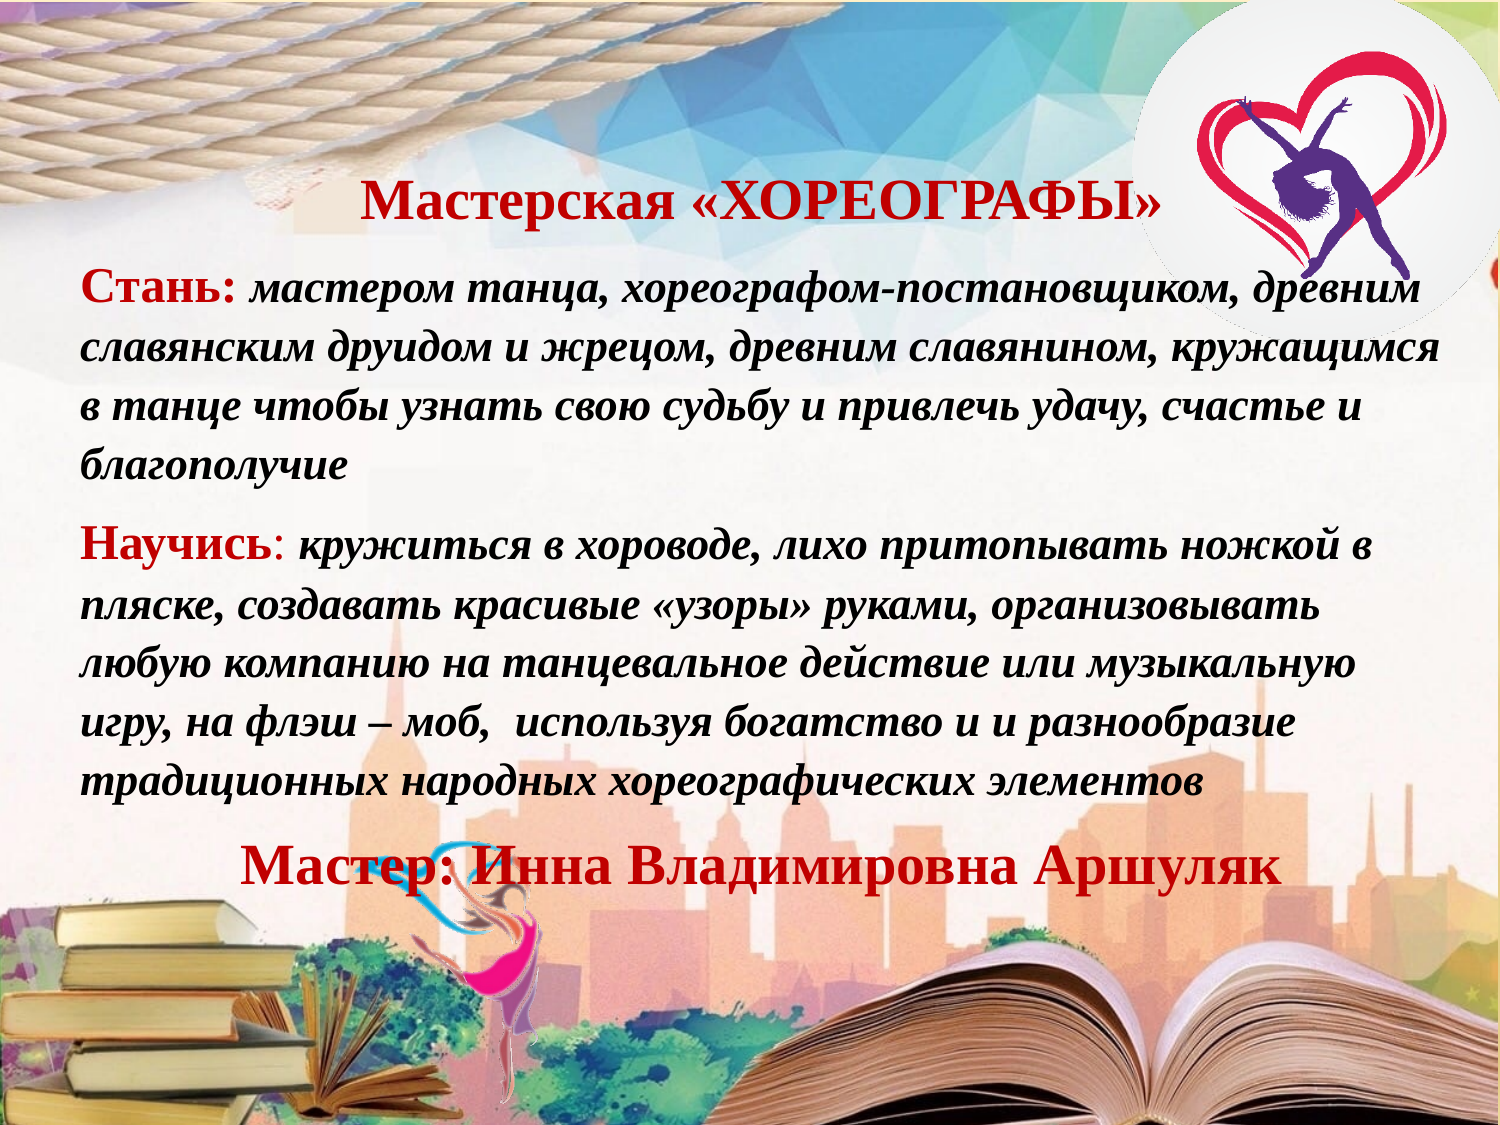

Мастерская «ХОРЕОГРАФЫ»
Стань: мастером танца, хореографом-постановщиком, древним славянским друидом и жрецом, древним славянином, кружащимся в танце чтобы узнать свою судьбу и привлечь удачу, счастье и благополучие
Научись: кружиться в хороводе, лихо притопывать ножкой в пляске, создавать красивые «узоры» руками, организовывать любую компанию на танцевальное действие или музыкальную игру, на флэш – моб, используя богатство и и разнообразие традиционных народных хореографических элементов
Мастер: Инна Владимировна Аршуляк